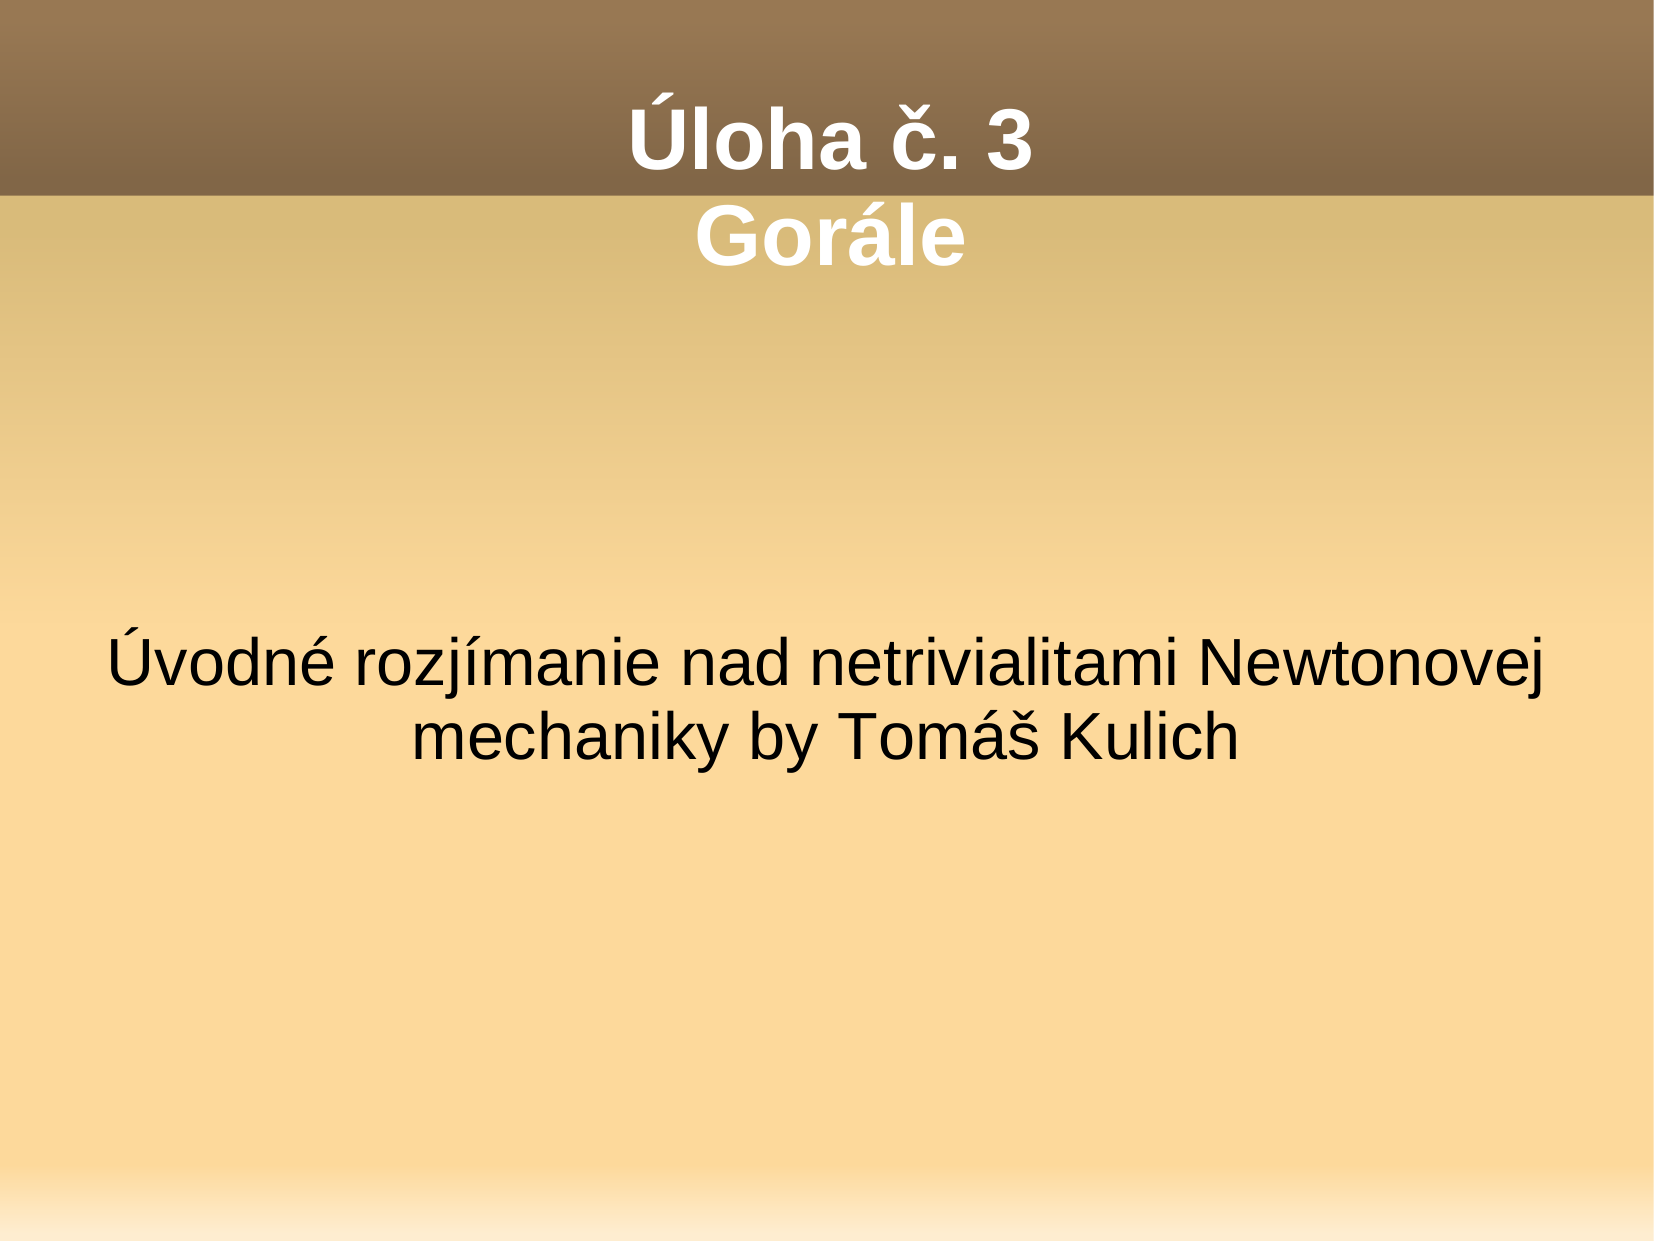

# Úloha č. 3 Gorále
Úvodné rozjímanie nad netrivialitami Newtonovej mechaniky by Tomáš Kulich